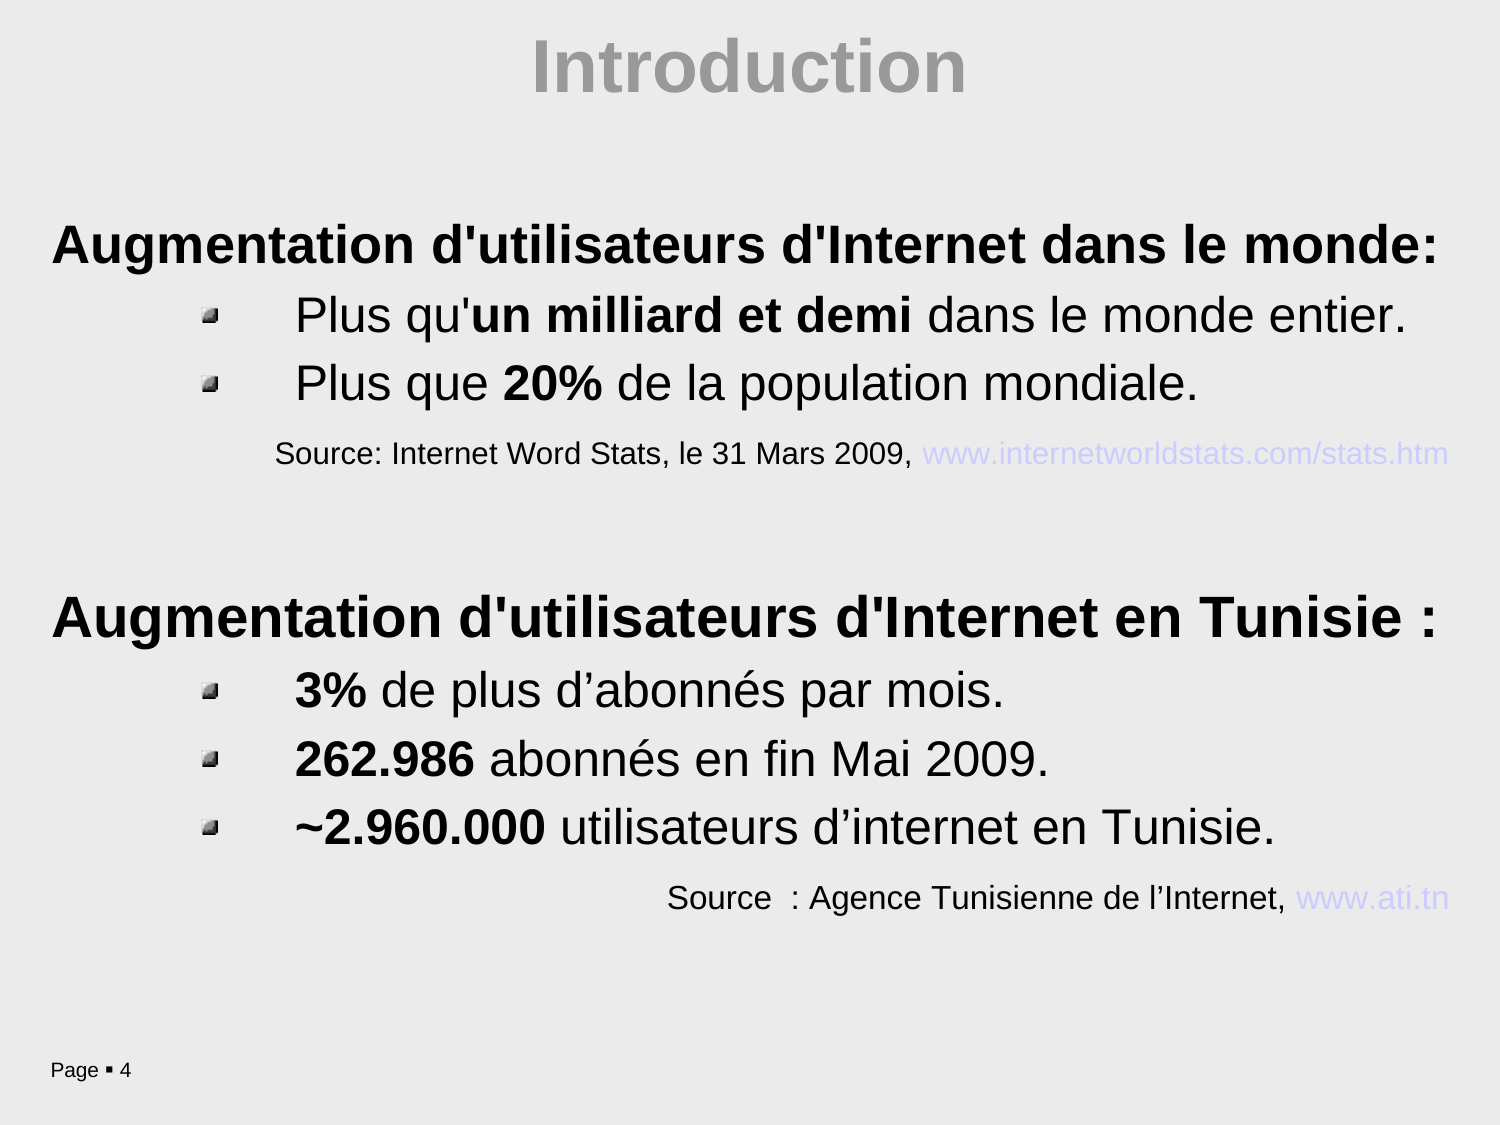

# Introduction
Augmentation d'utilisateurs d'Internet dans le monde:
Plus qu'un milliard et demi dans le monde entier.
Plus que 20% de la population mondiale.
Source: Internet Word Stats, le 31 Mars 2009, www.internetworldstats.com/stats.htm
Augmentation d'utilisateurs d'Internet en Tunisie :
3% de plus d’abonnés par mois.
262.986 abonnés en fin Mai 2009.
~2.960.000 utilisateurs d’internet en Tunisie.
Source : Agence Tunisienne de l’Internet, www.ati.tn